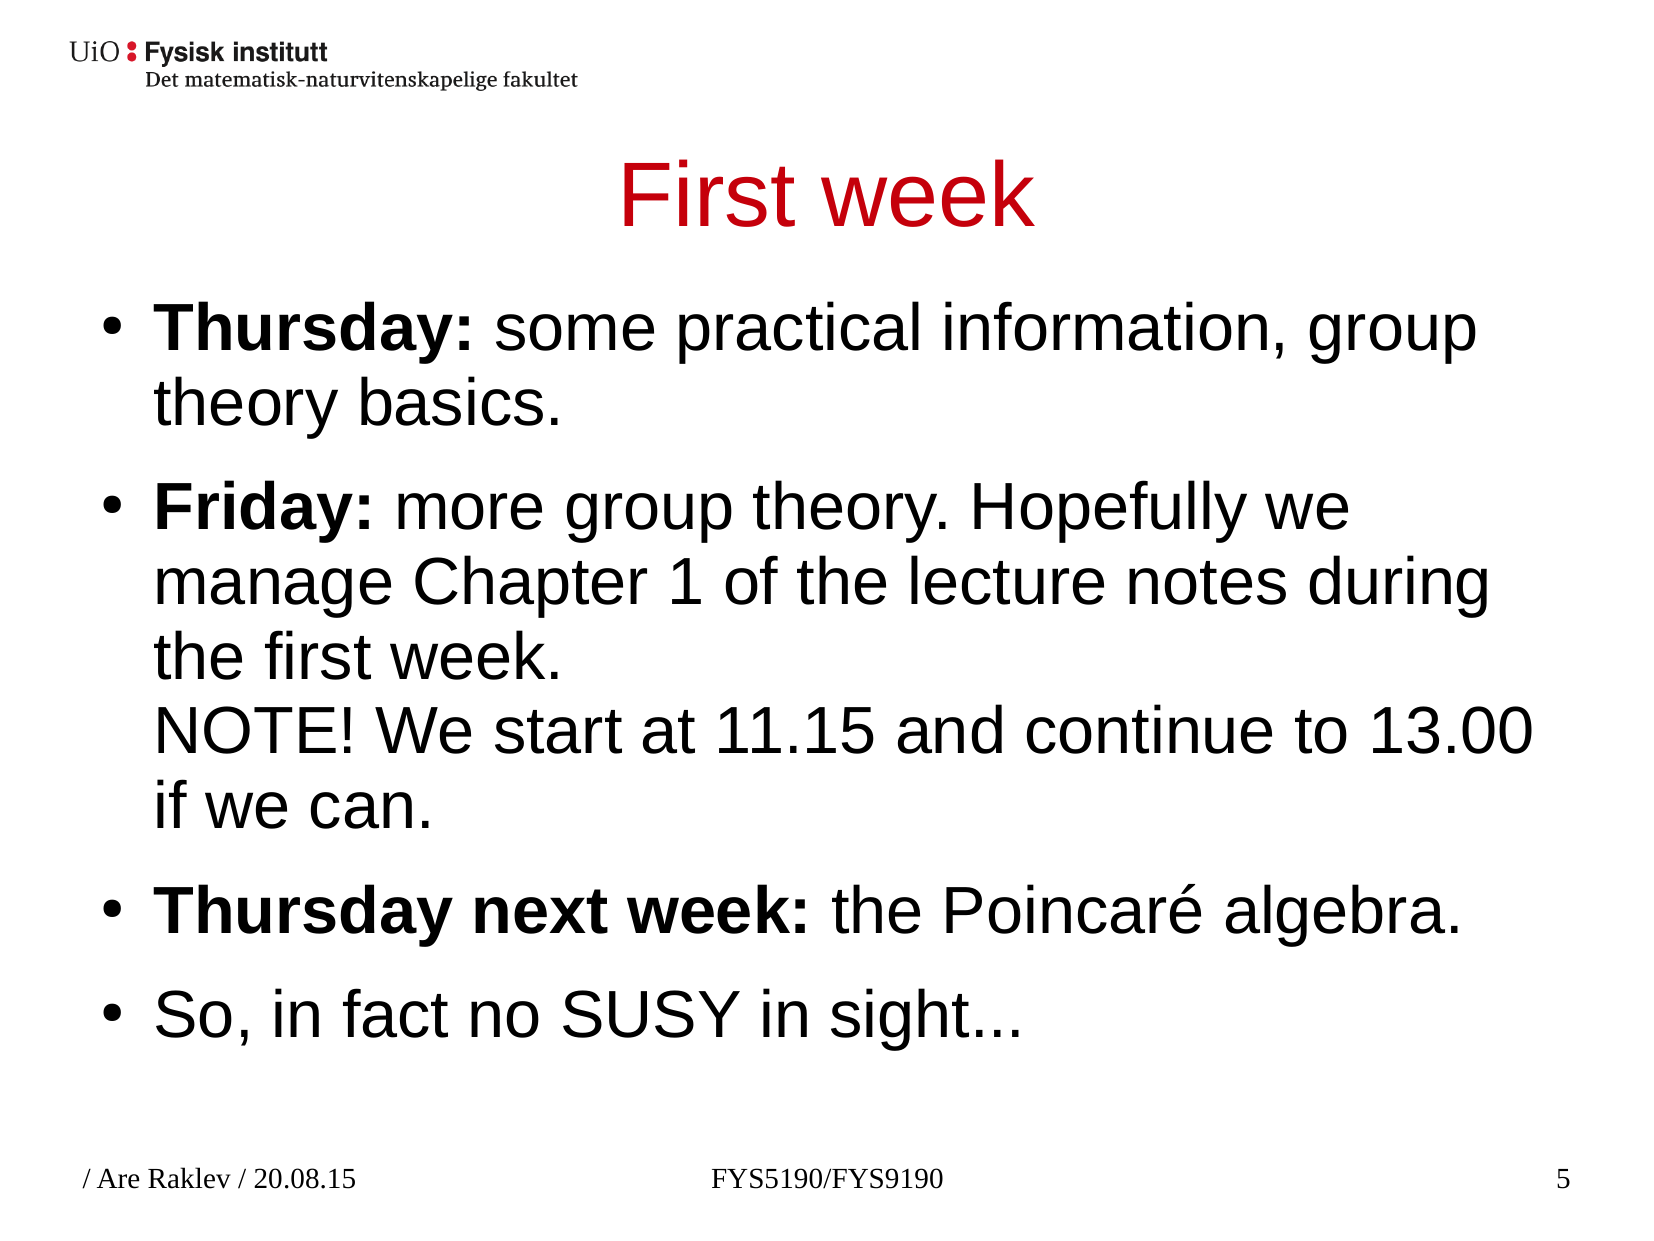

# First week
Thursday: some practical information, group theory basics.
Friday: more group theory. Hopefully we manage Chapter 1 of the lecture notes during the first week.
NOTE! We start at 11.15 and continue to 13.00 if we can.
Thursday next week: the Poincaré algebra.
So, in fact no SUSY in sight...
/ Are Raklev / 20.08.15
FYS5190/FYS9190
5